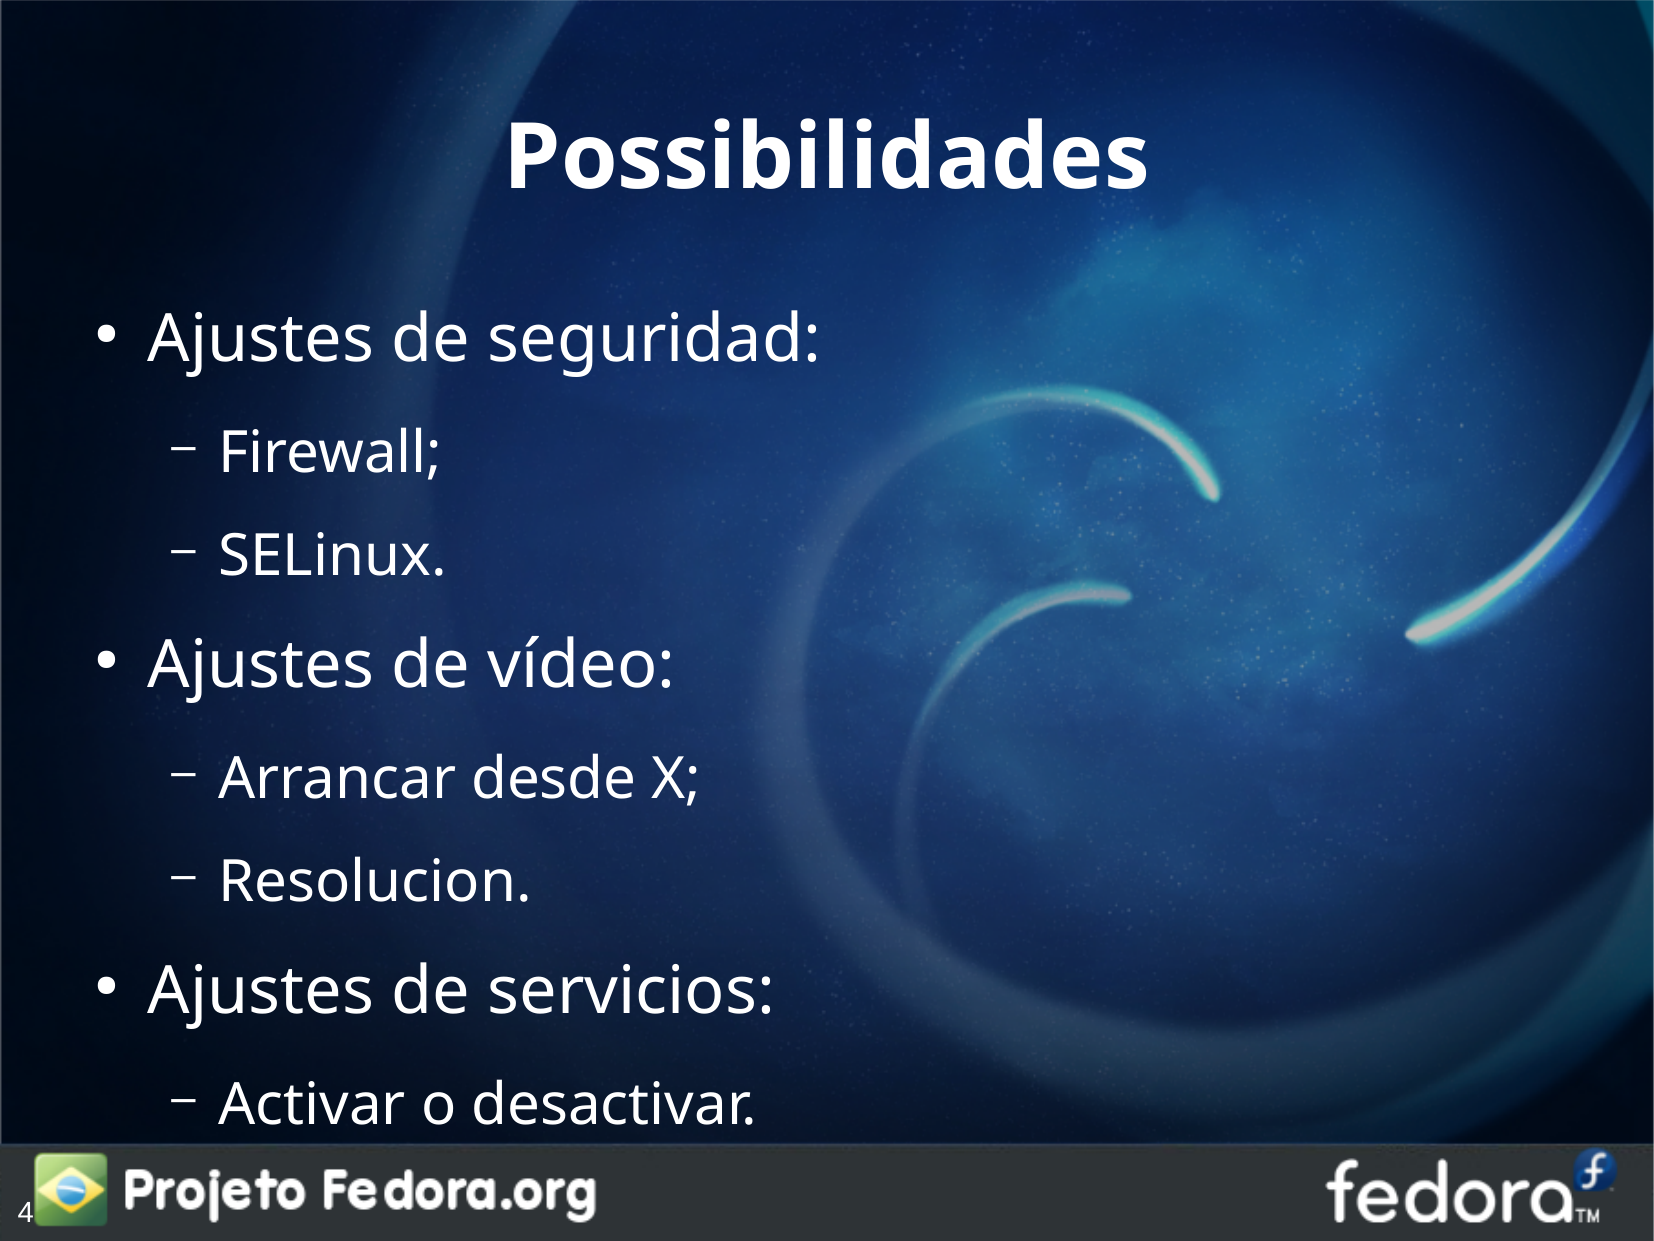

# Possibilidades
Ajustes de seguridad:
Firewall;
SELinux.
Ajustes de vídeo:
Arrancar desde X;
Resolucion.
Ajustes de servicios:
Activar o desactivar.
4